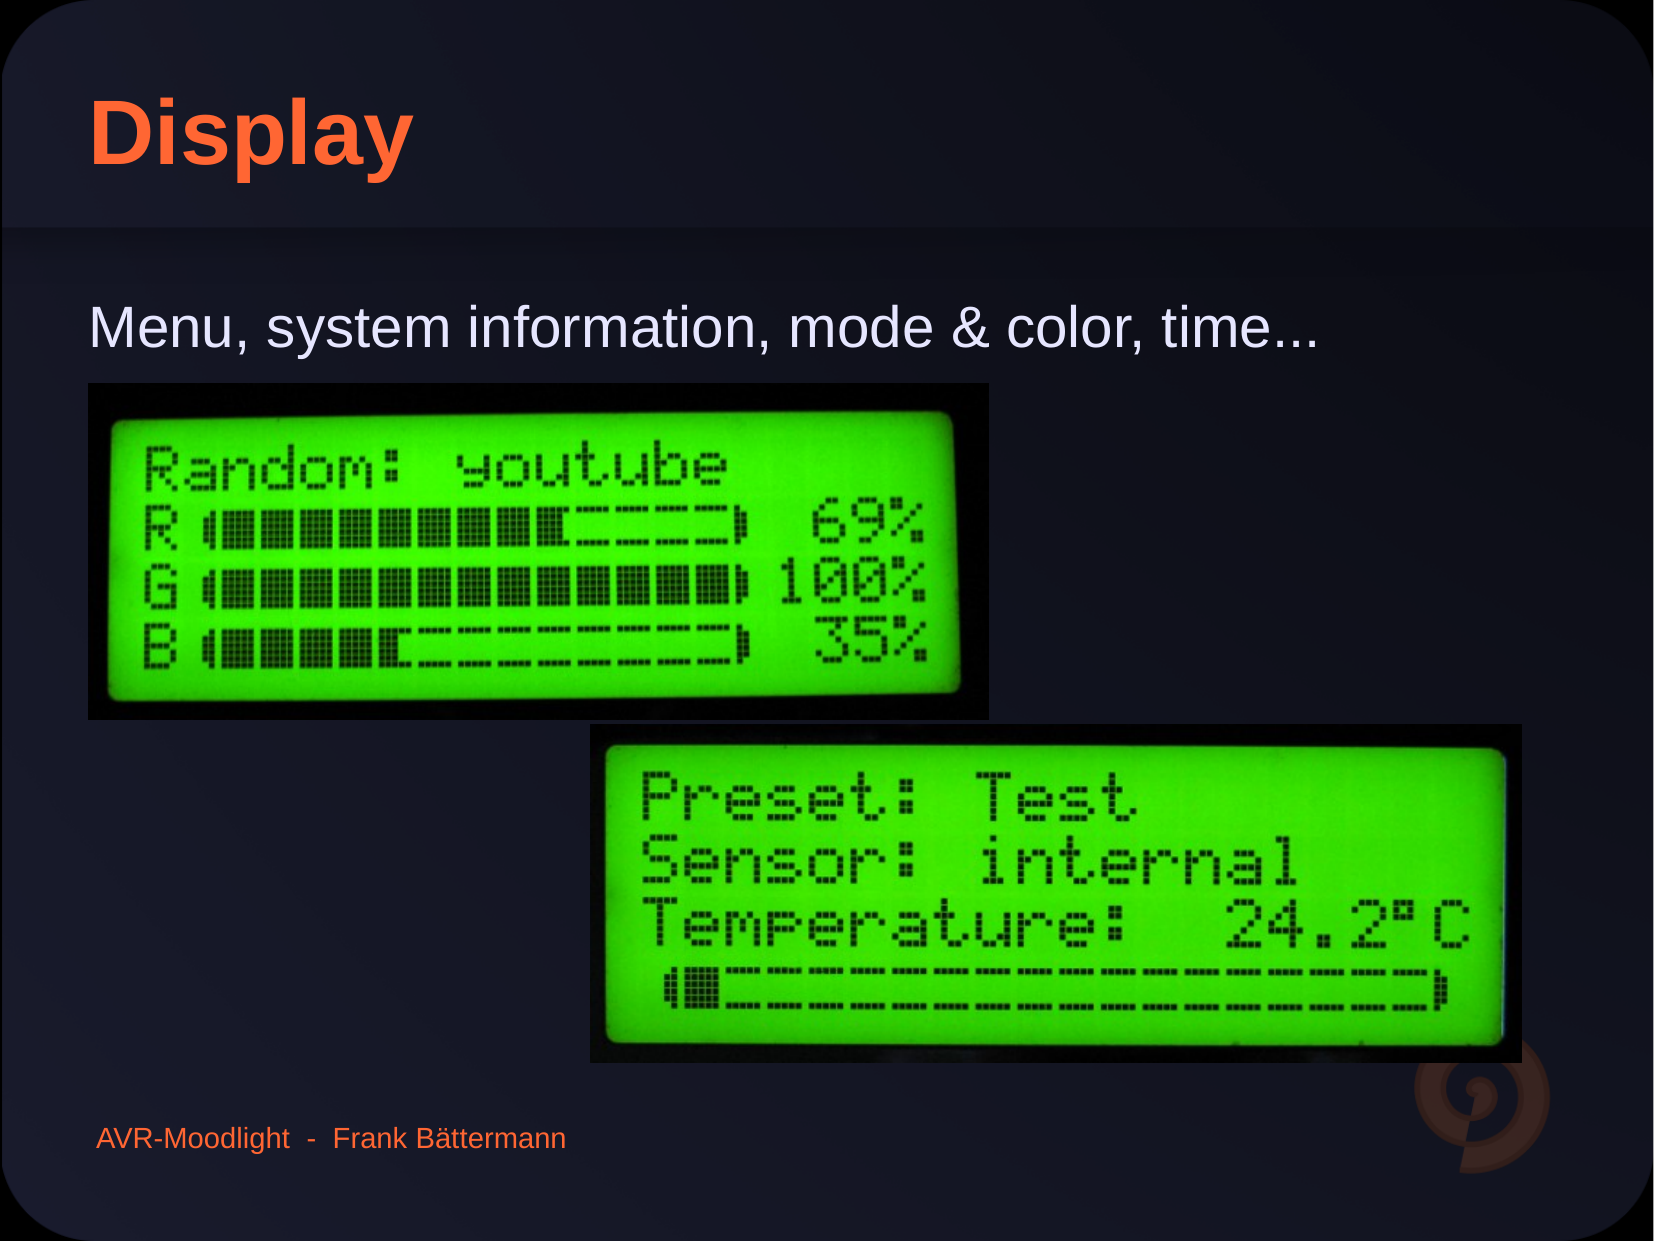

# Display
Menu, system information, mode & color, time...
AVR-Moodlight - Frank Bättermann